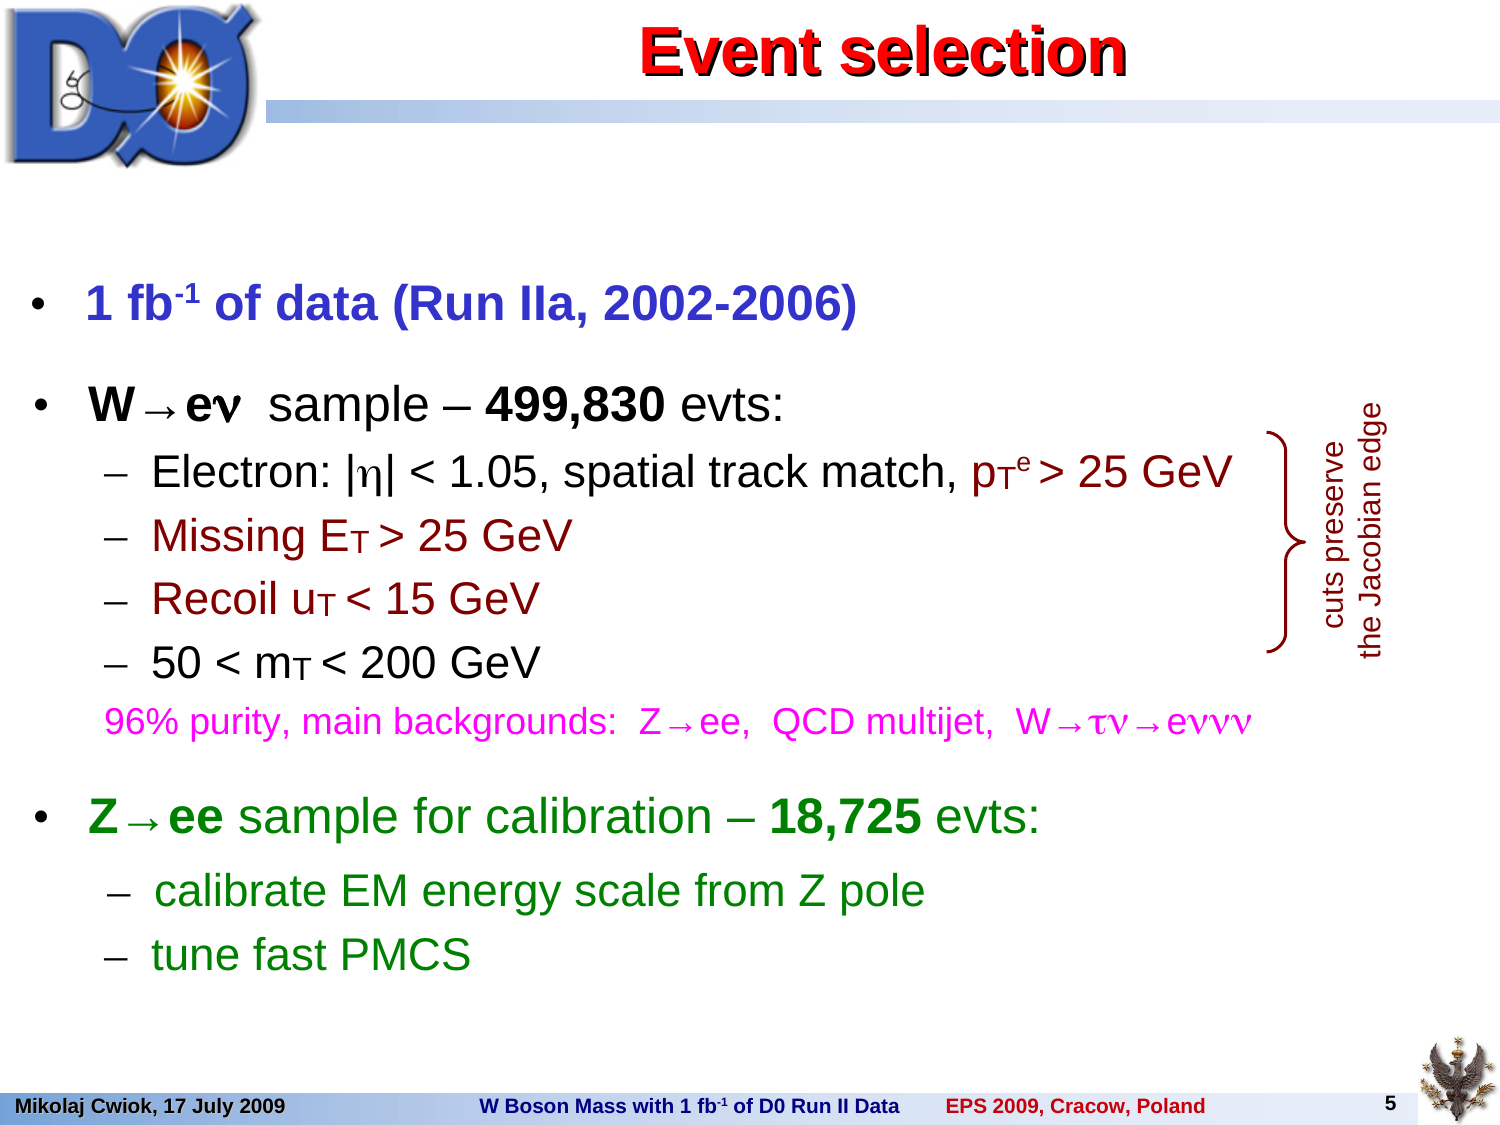

# Event selection
1 fb-1 of data (Run IIa, 2002-2006)
W→en sample – 499,830 evts:
Electron: |h| < 1.05, spatial track match, pTe > 25 GeV
Missing ET > 25 GeV
Recoil uT < 15 GeV
50 < mT < 200 GeV
		96% purity, main backgrounds: Z→ee, QCD multijet, W→tn→ennn
Z→ee sample for calibration – 18,725 evts:
calibrate EM energy scale from Z pole
tune fast PMCS
cuts preserve
the Jacobian edge
5